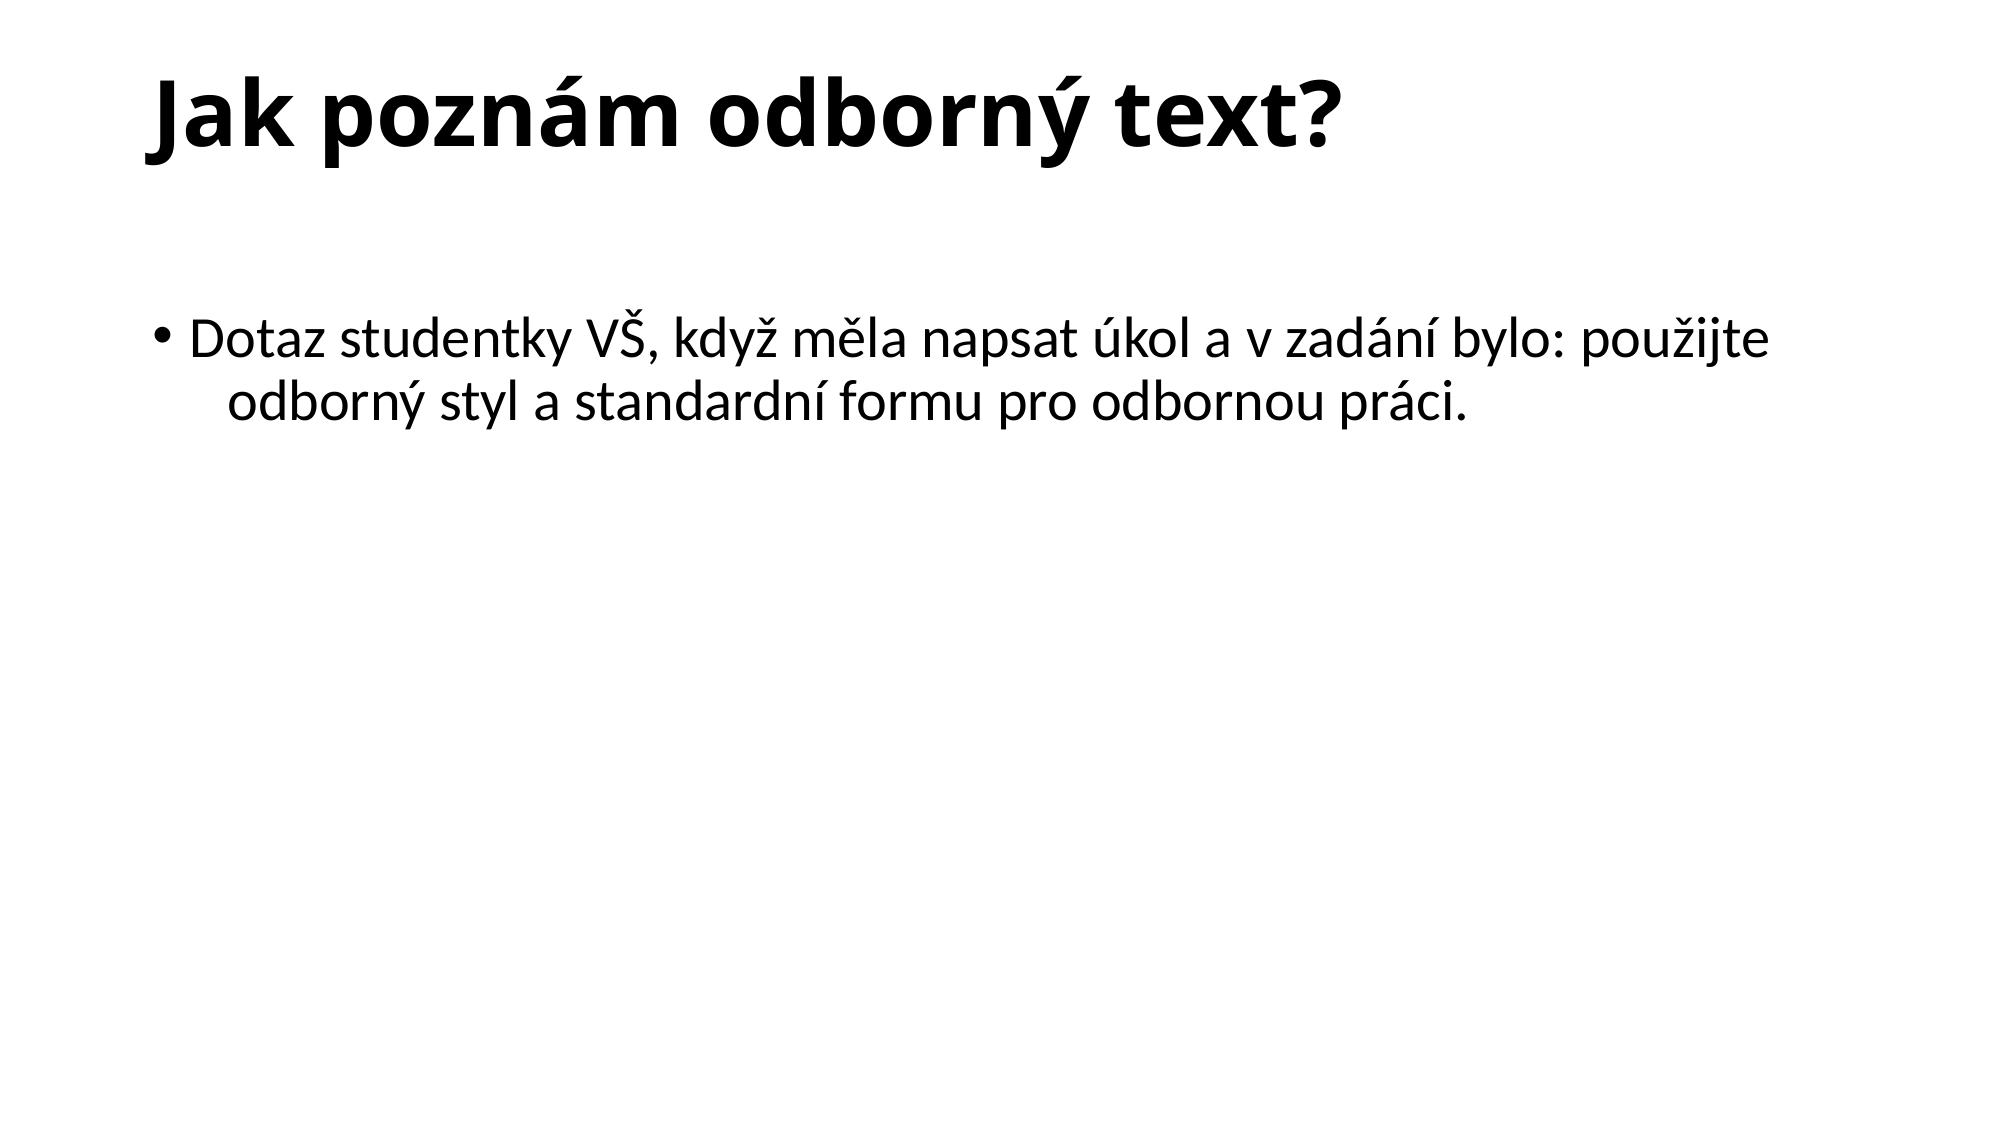

# Jak poznám odborný text?
Dotaz studentky VŠ, když měla napsat úkol a v zadání bylo: použijte odborný styl a standardní formu pro odbornou práci.